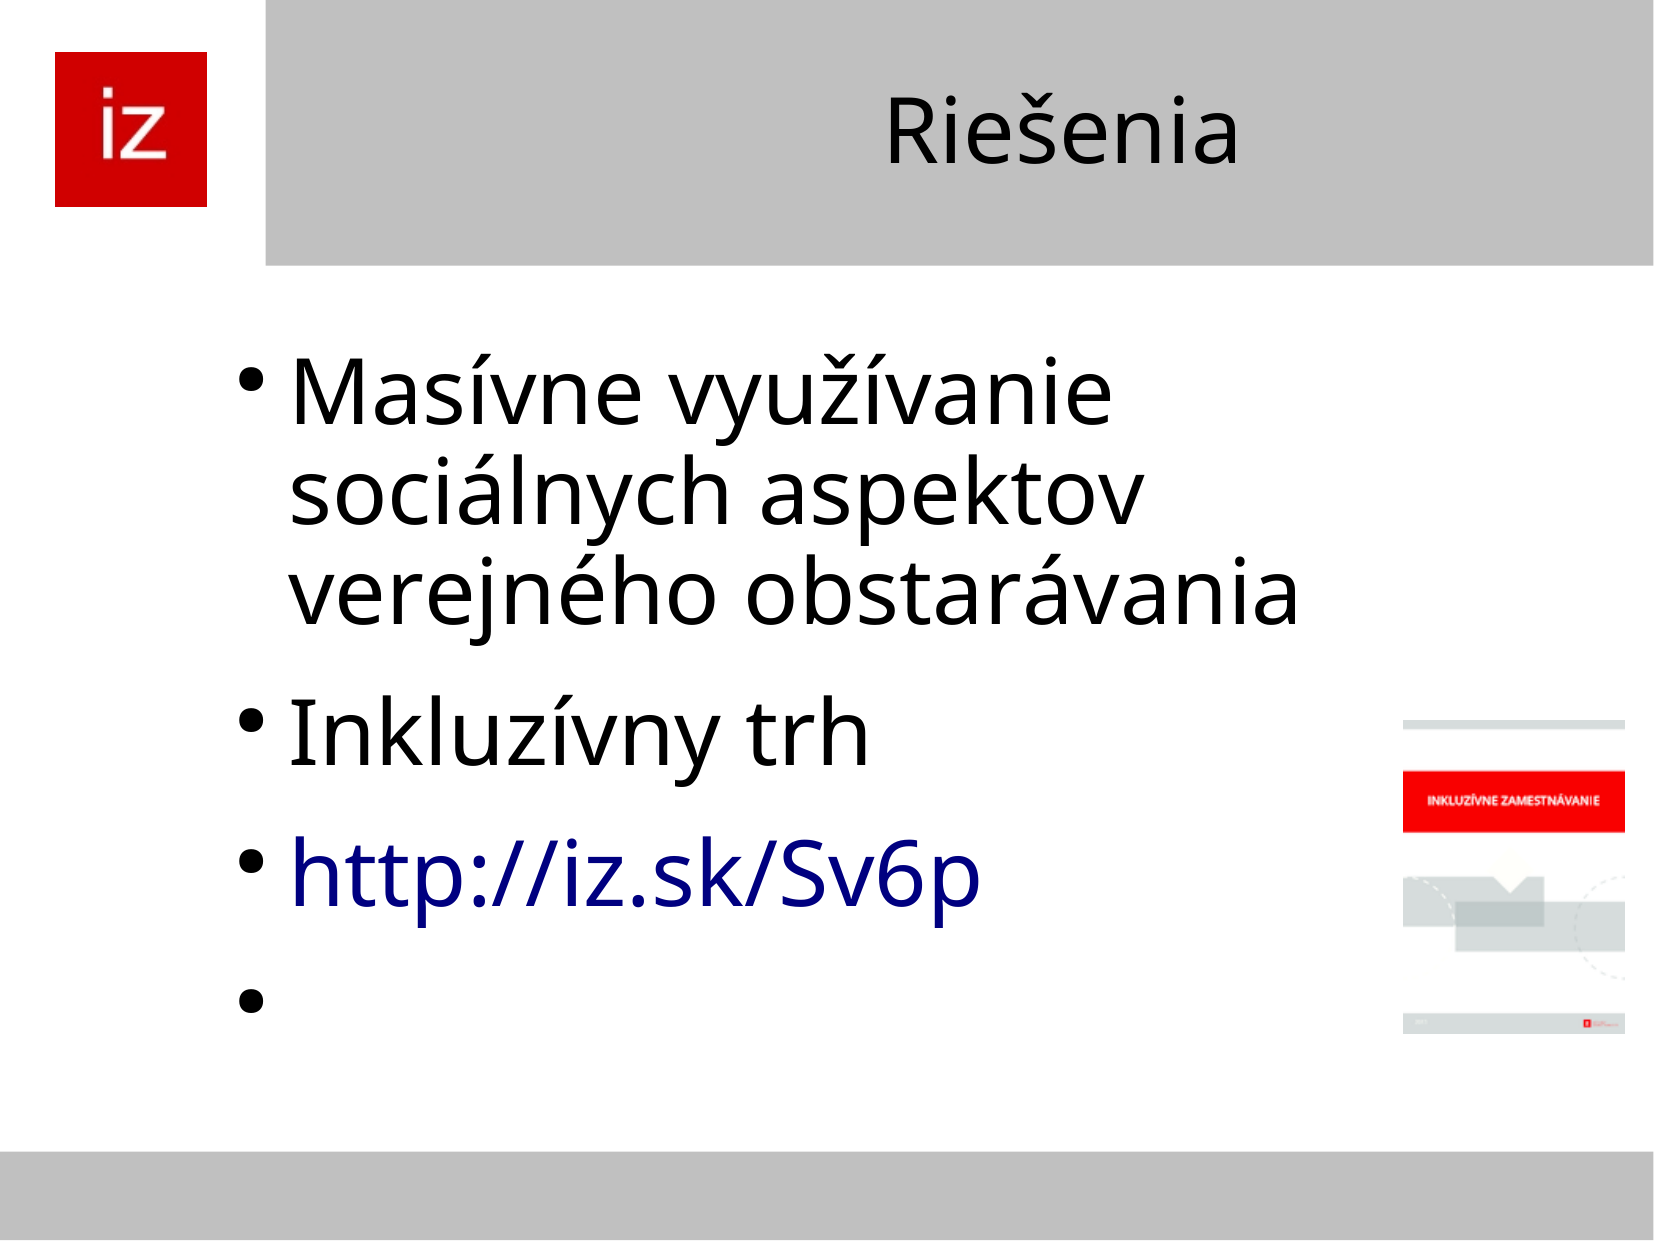

# Riešenia
Masívne využívanie sociálnych aspektov verejného obstarávania
Inkluzívny trh
http://iz.sk/Sv6p